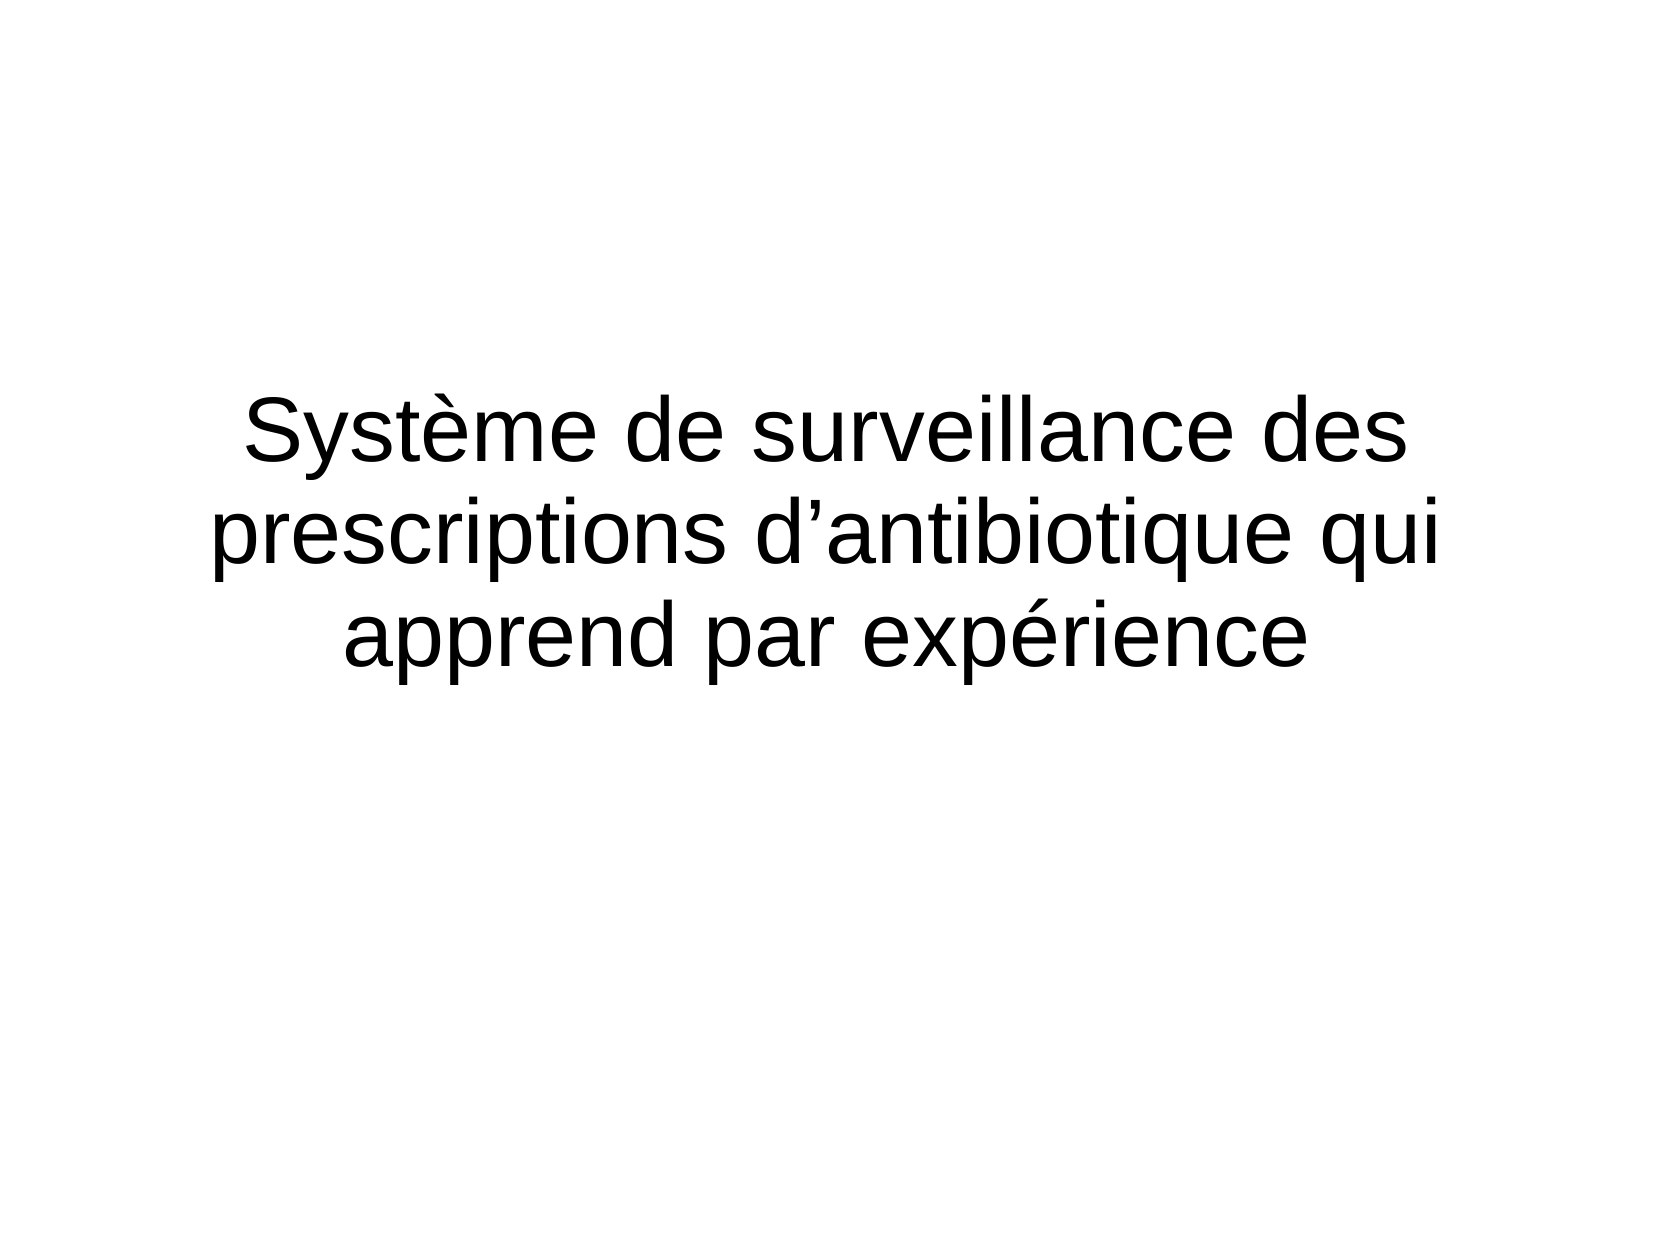

# Système de surveillance des prescriptions d’antibiotique qui apprend par expérience